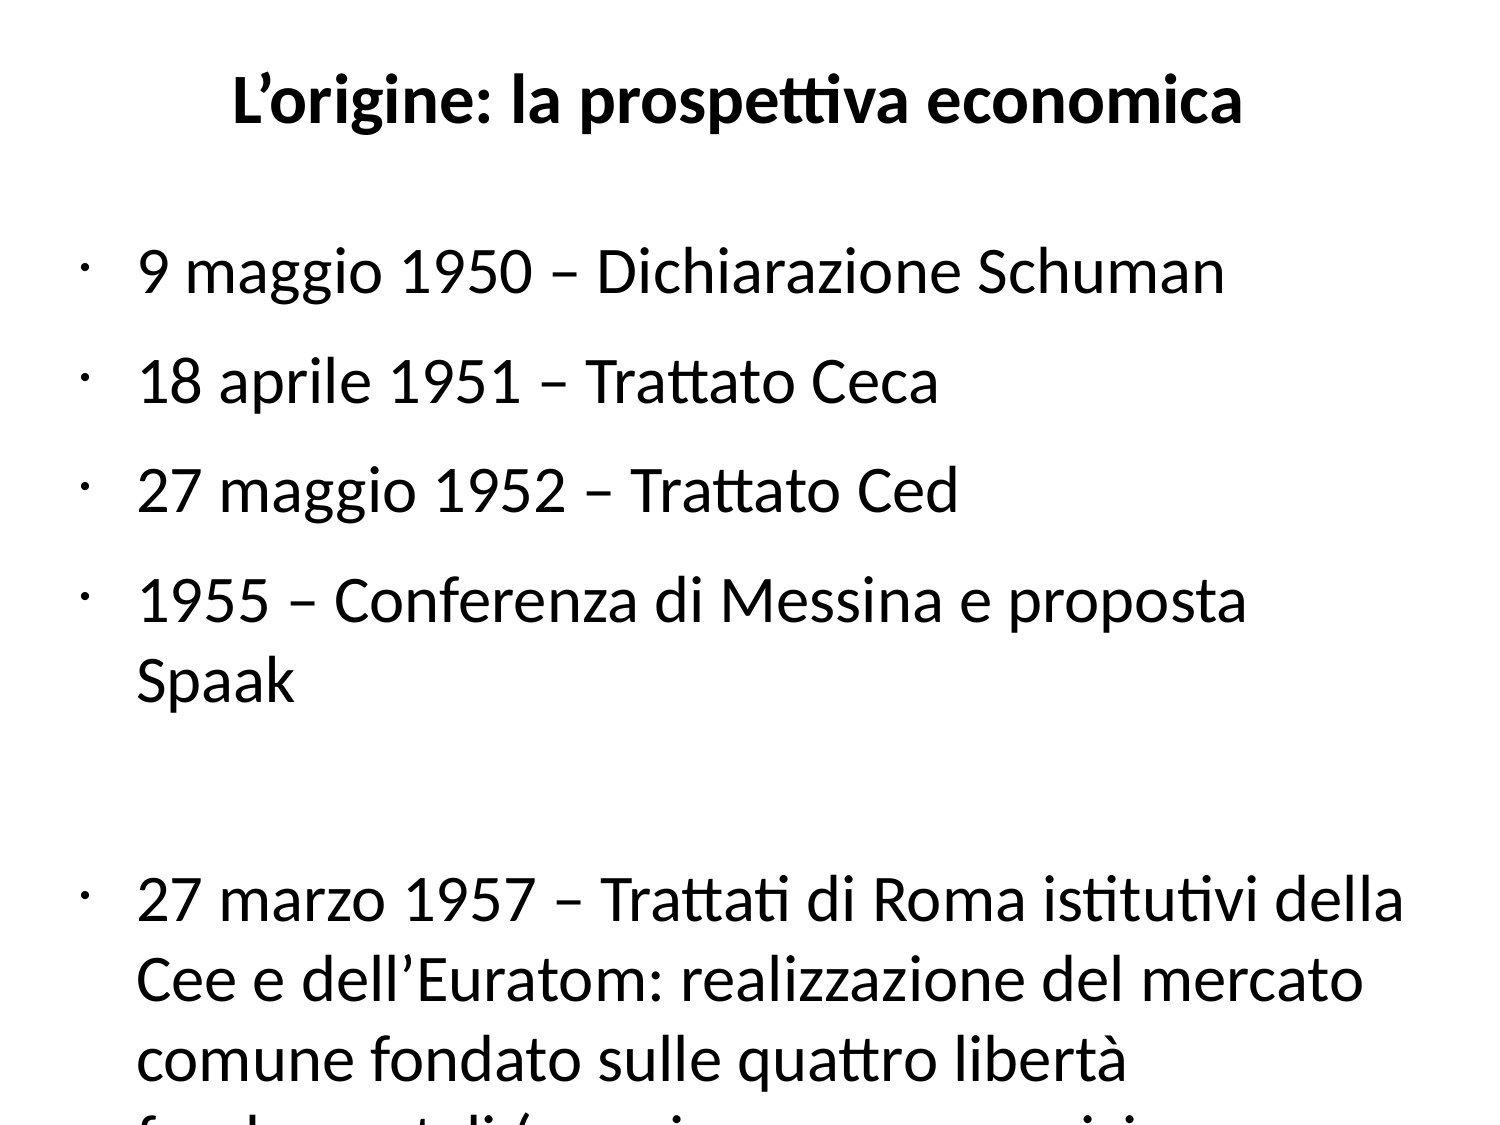

# L’origine: la prospettiva economica
9 maggio 1950 – Dichiarazione Schuman
18 aprile 1951 – Trattato Ceca
27 maggio 1952 – Trattato Ced
1955 – Conferenza di Messina e proposta Spaak
27 marzo 1957 – Trattati di Roma istitutivi della Cee e dell’Euratom: realizzazione del mercato comune fondato sulle quattro libertà fondamentali (merci, persone, servizi e capitali)
1973 – primo allargamento con UK, IR, DK
2014 – 28 Stati membri